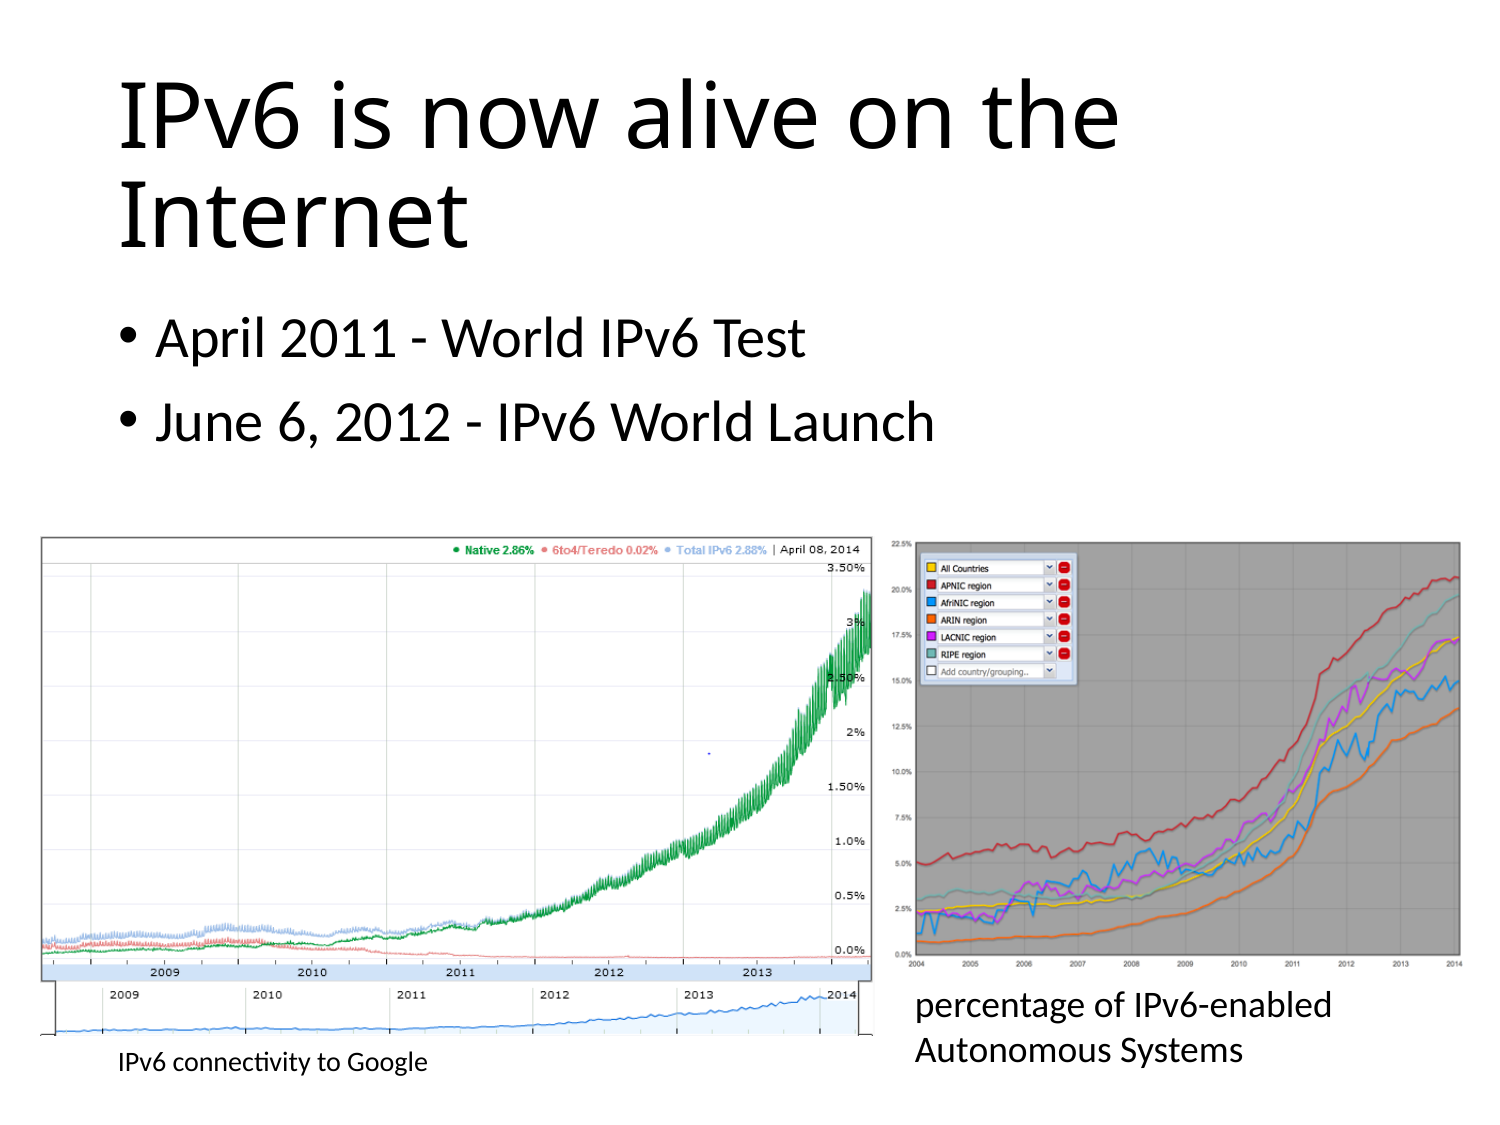

# IPv6 is now alive on the Internet
April 2011 - World IPv6 Test
June 6, 2012 - IPv6 World Launch
percentage of IPv6-enabled Autonomous Systems
IPv6 connectivity to Google